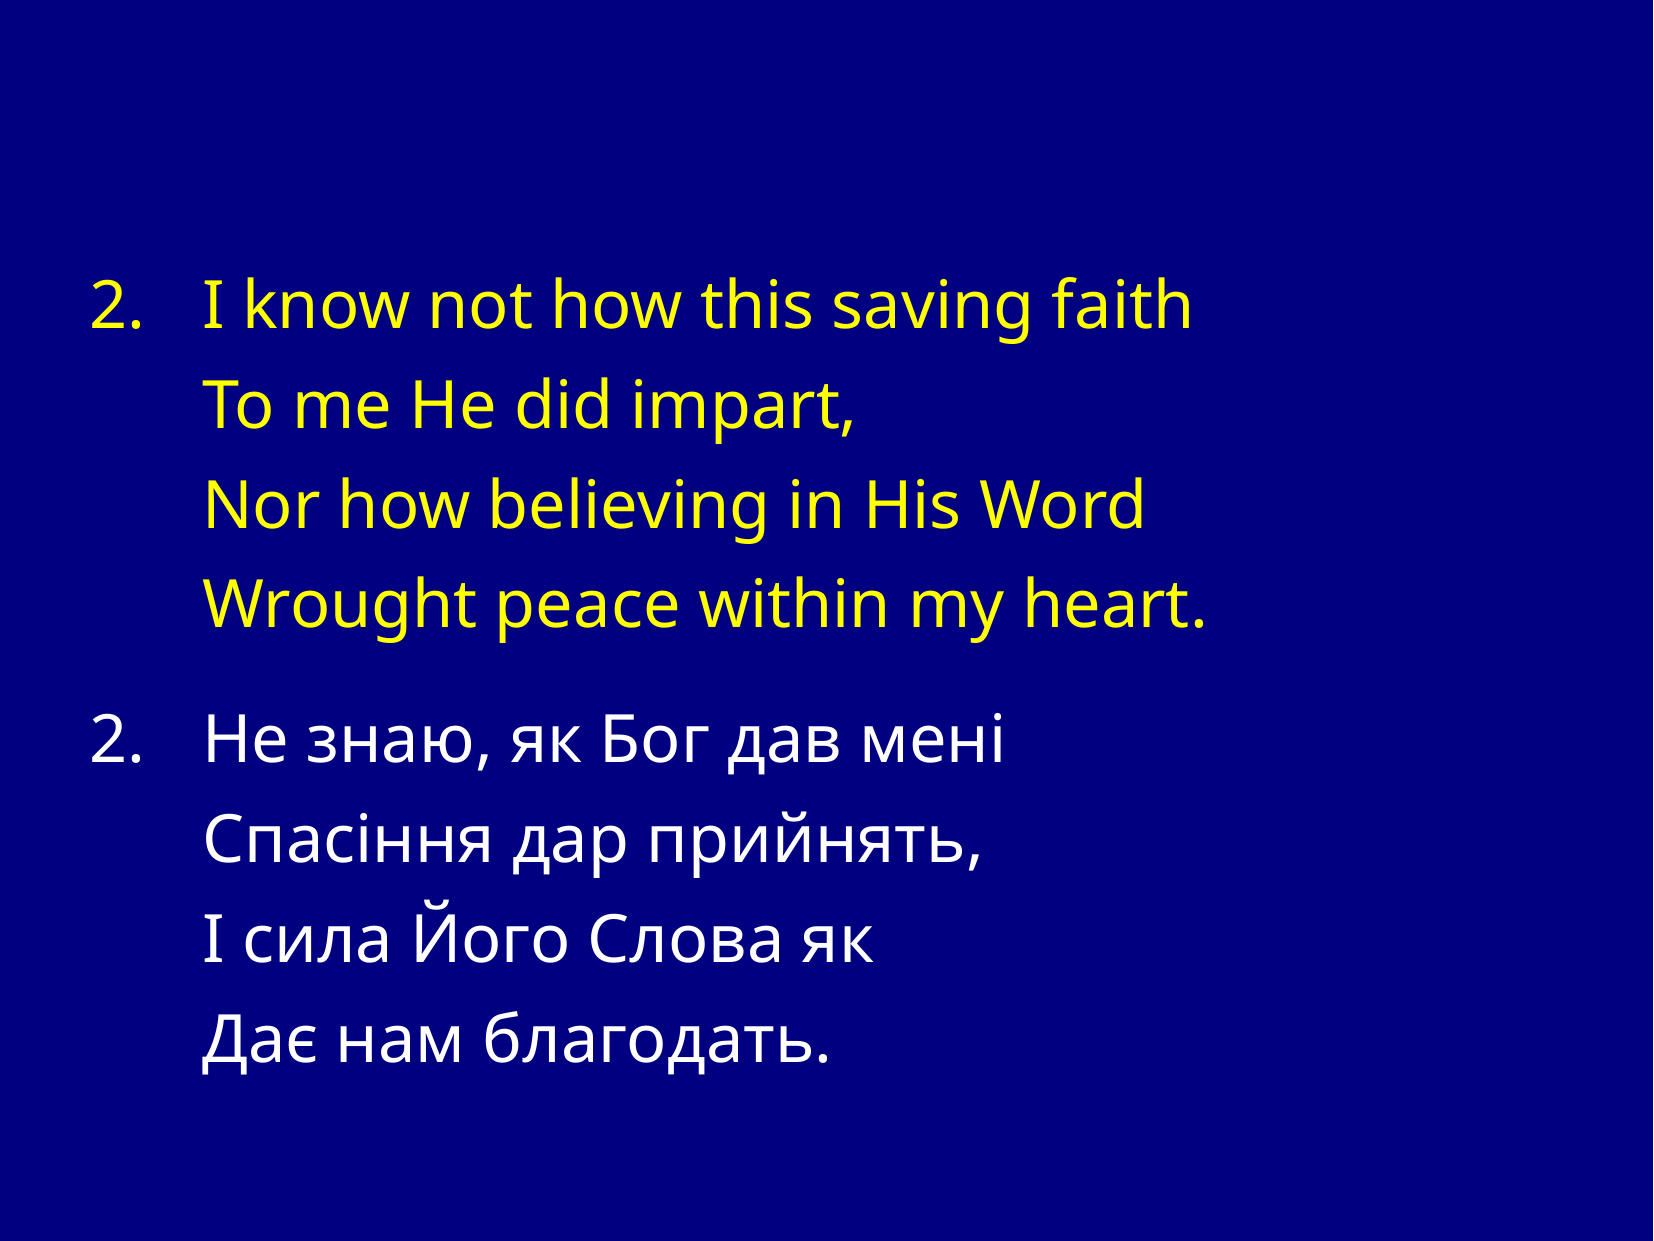

2.	I know not how this saving faith
	To me He did impart,
	Nor how believing in His Word
	Wrought peace within my heart.
2.	Не знаю, як Бог дав мені
	Спасіння дар прийнять,
	І сила Його Слова як
	Дає нам благодать.